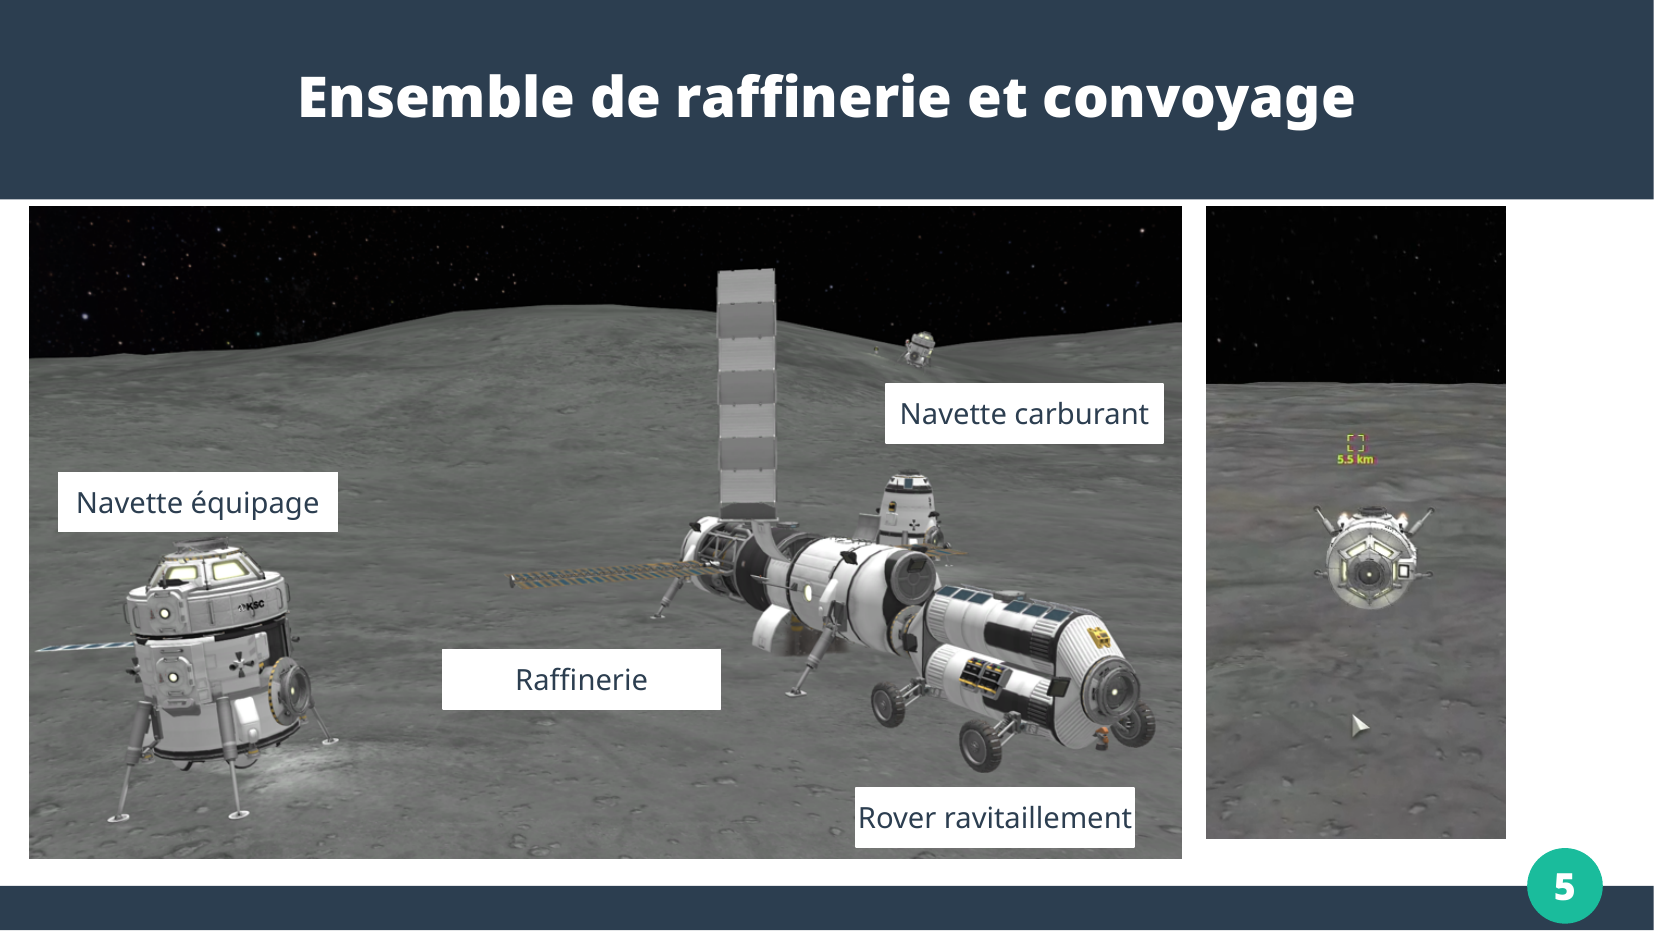

# Ensemble de raffinerie et convoyage
Navette carburant
Navette équipage
Navette équipage
Raffinerie
Rover ravitaillement